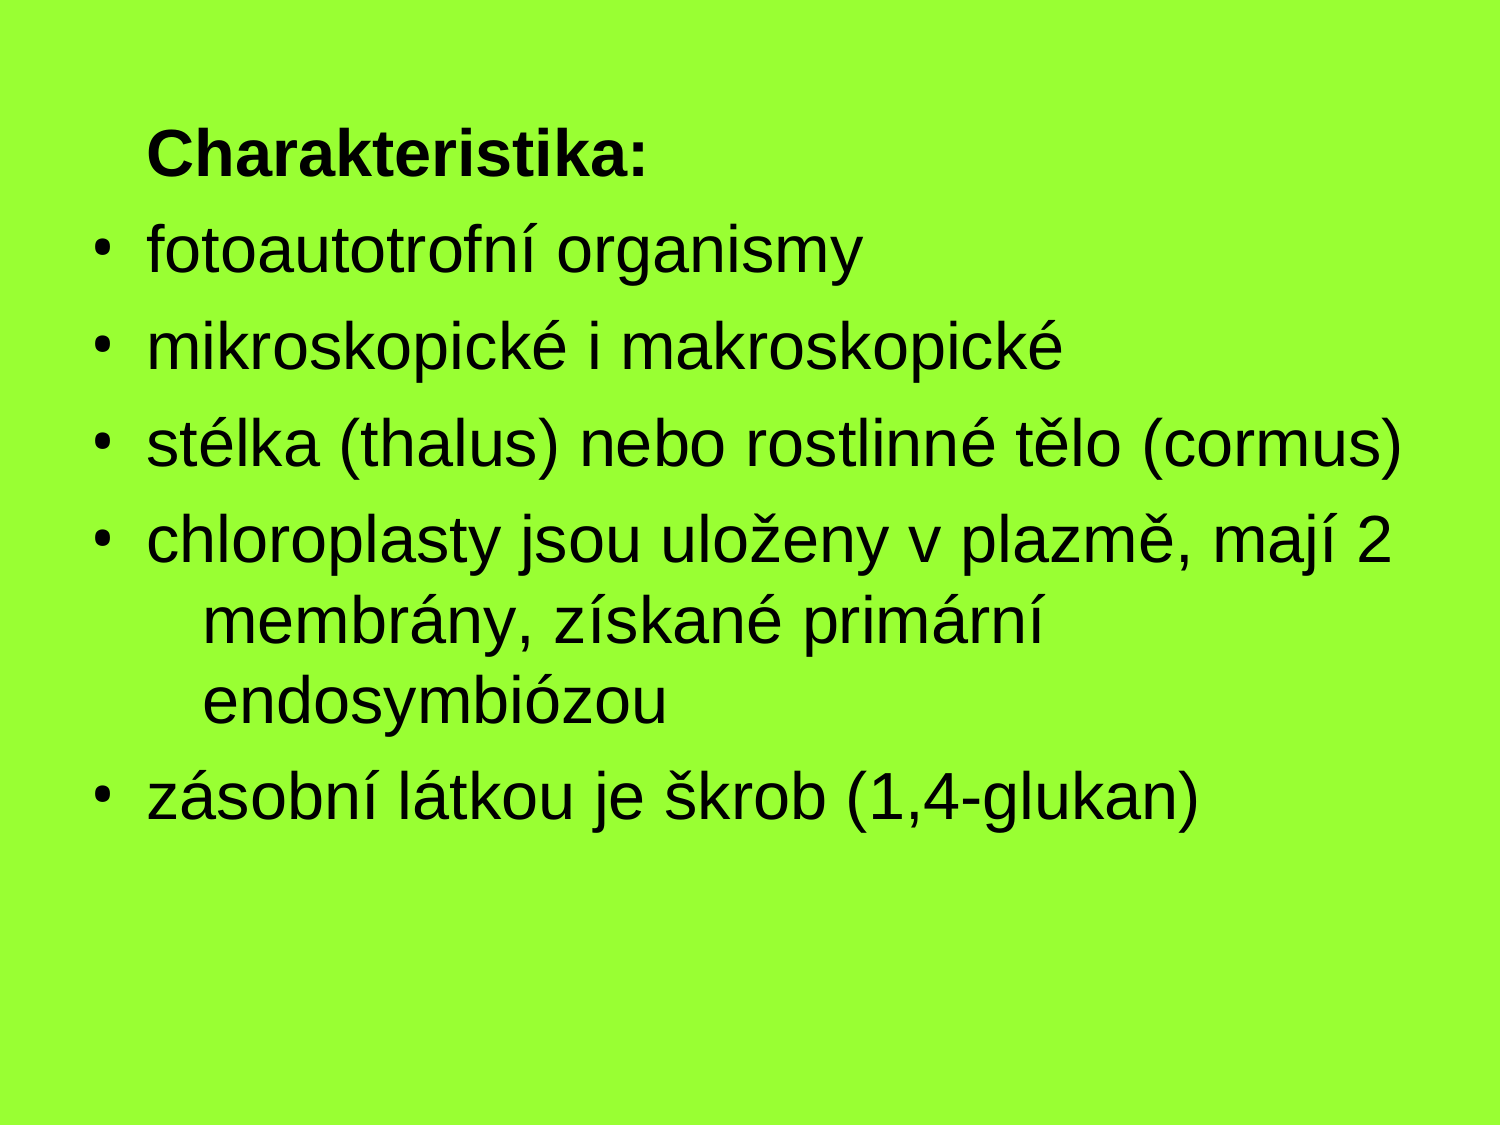

#
Charakteristika:
fotoautotrofní organismy
mikroskopické i makroskopické
stélka (thalus) nebo rostlinné tělo (cormus)
chloroplasty jsou uloženy v plazmě, mají 2 membrány, získané primární endosymbiózou
zásobní látkou je škrob (1,4-glukan)